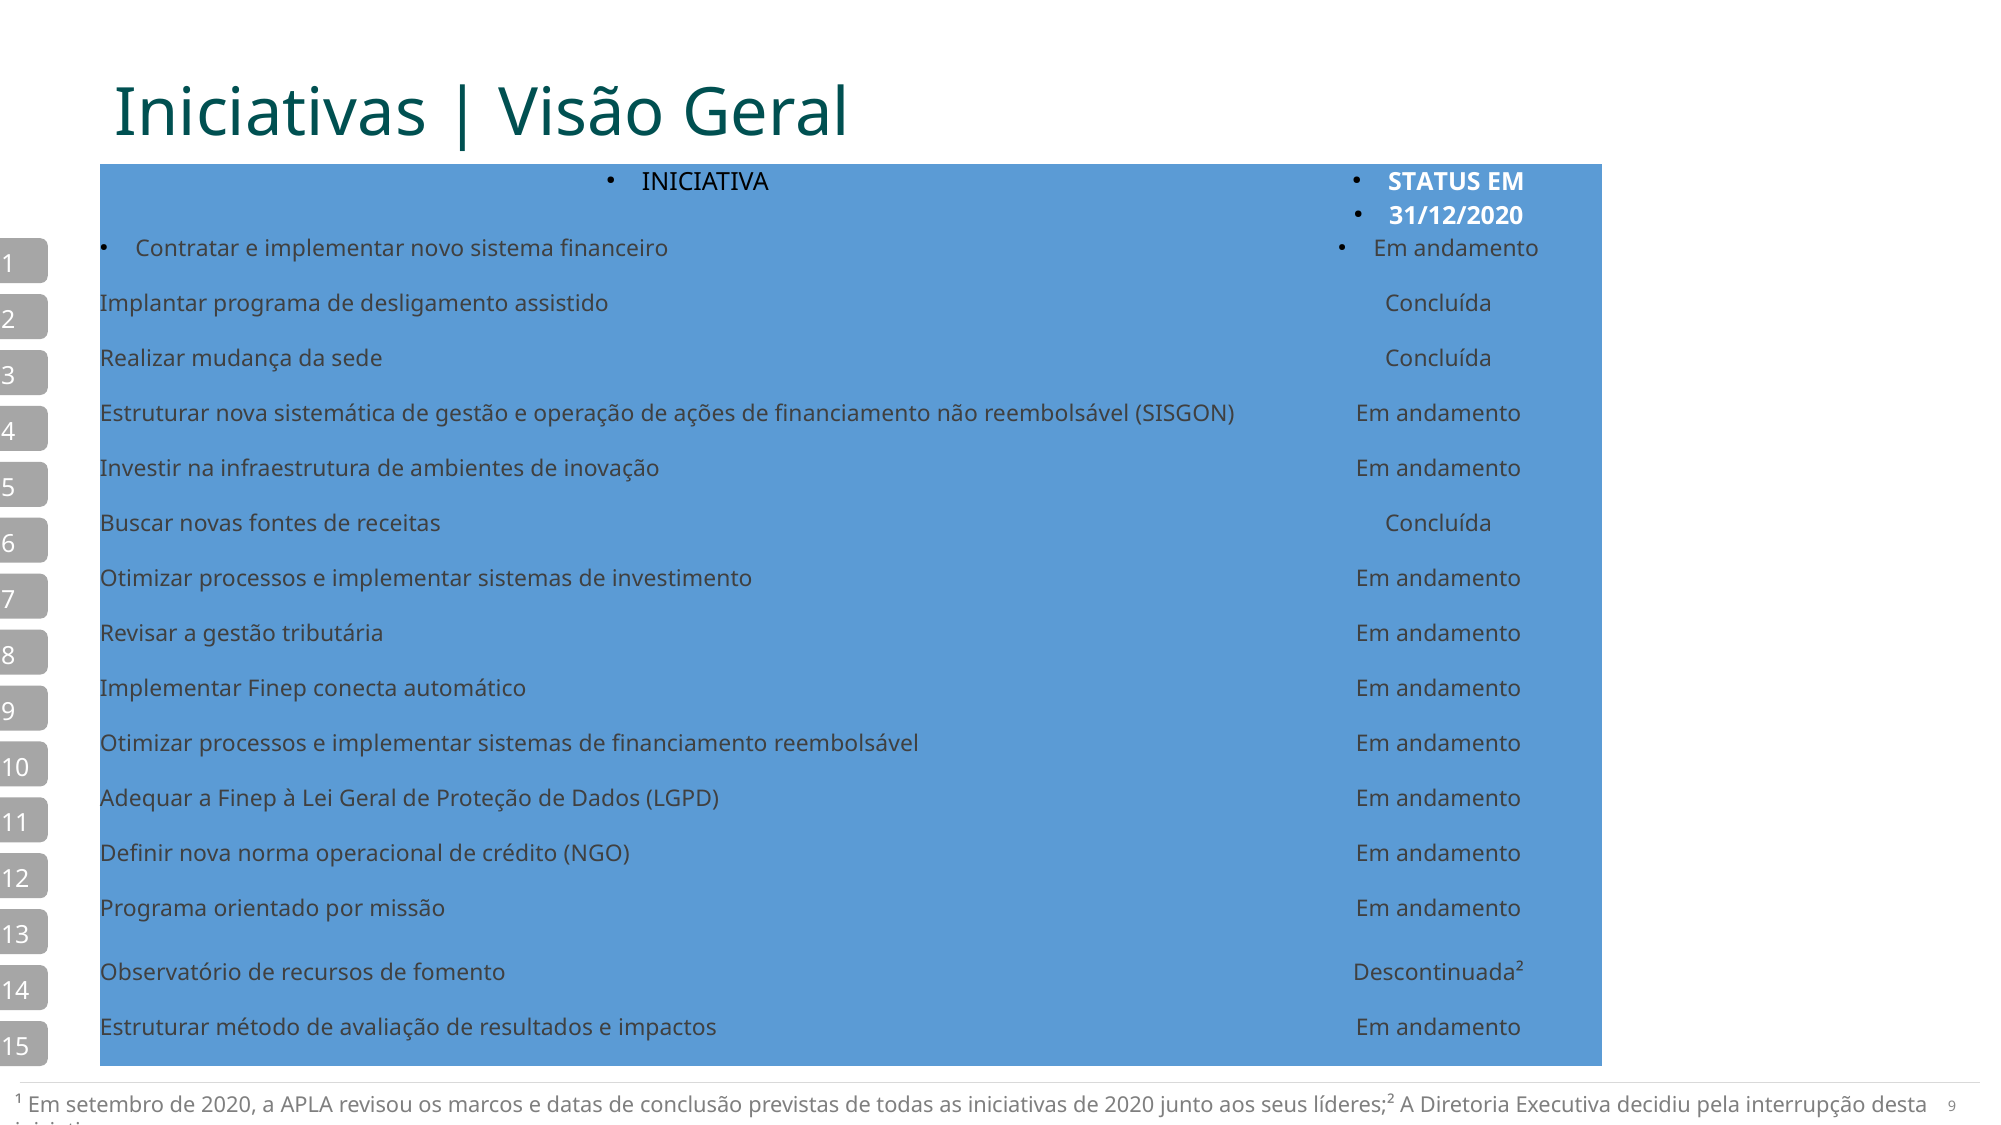

# Iniciativas | Visão Geral
| INICIATIVA | STATUS EM 31/12/2020 |
| --- | --- |
| Contratar e implementar novo sistema financeiro | Em andamento |
| Implantar programa de desligamento assistido | Concluída |
| Realizar mudança da sede | Concluída |
| Estruturar nova sistemática de gestão e operação de ações de financiamento não reembolsável (SISGON) | Em andamento |
| Investir na infraestrutura de ambientes de inovação | Em andamento |
| Buscar novas fontes de receitas | Concluída |
| Otimizar processos e implementar sistemas de investimento | Em andamento |
| Revisar a gestão tributária | Em andamento |
| Implementar Finep conecta automático | Em andamento |
| Otimizar processos e implementar sistemas de financiamento reembolsável | Em andamento |
| Adequar a Finep à Lei Geral de Proteção de Dados (LGPD) | Em andamento |
| Definir nova norma operacional de crédito (NGO) | Em andamento |
| Programa orientado por missão | Em andamento |
| Observatório de recursos de fomento | Descontinuada² |
| Estruturar método de avaliação de resultados e impactos | Em andamento |
1
2
3
4
5
6
7
8
9
10
11
12
13
14
15
¹ Em setembro de 2020, a APLA revisou os marcos e datas de conclusão previstas de todas as iniciativas de 2020 junto aos seus líderes;² A Diretoria Executiva decidiu pela interrupção desta iniciativa.